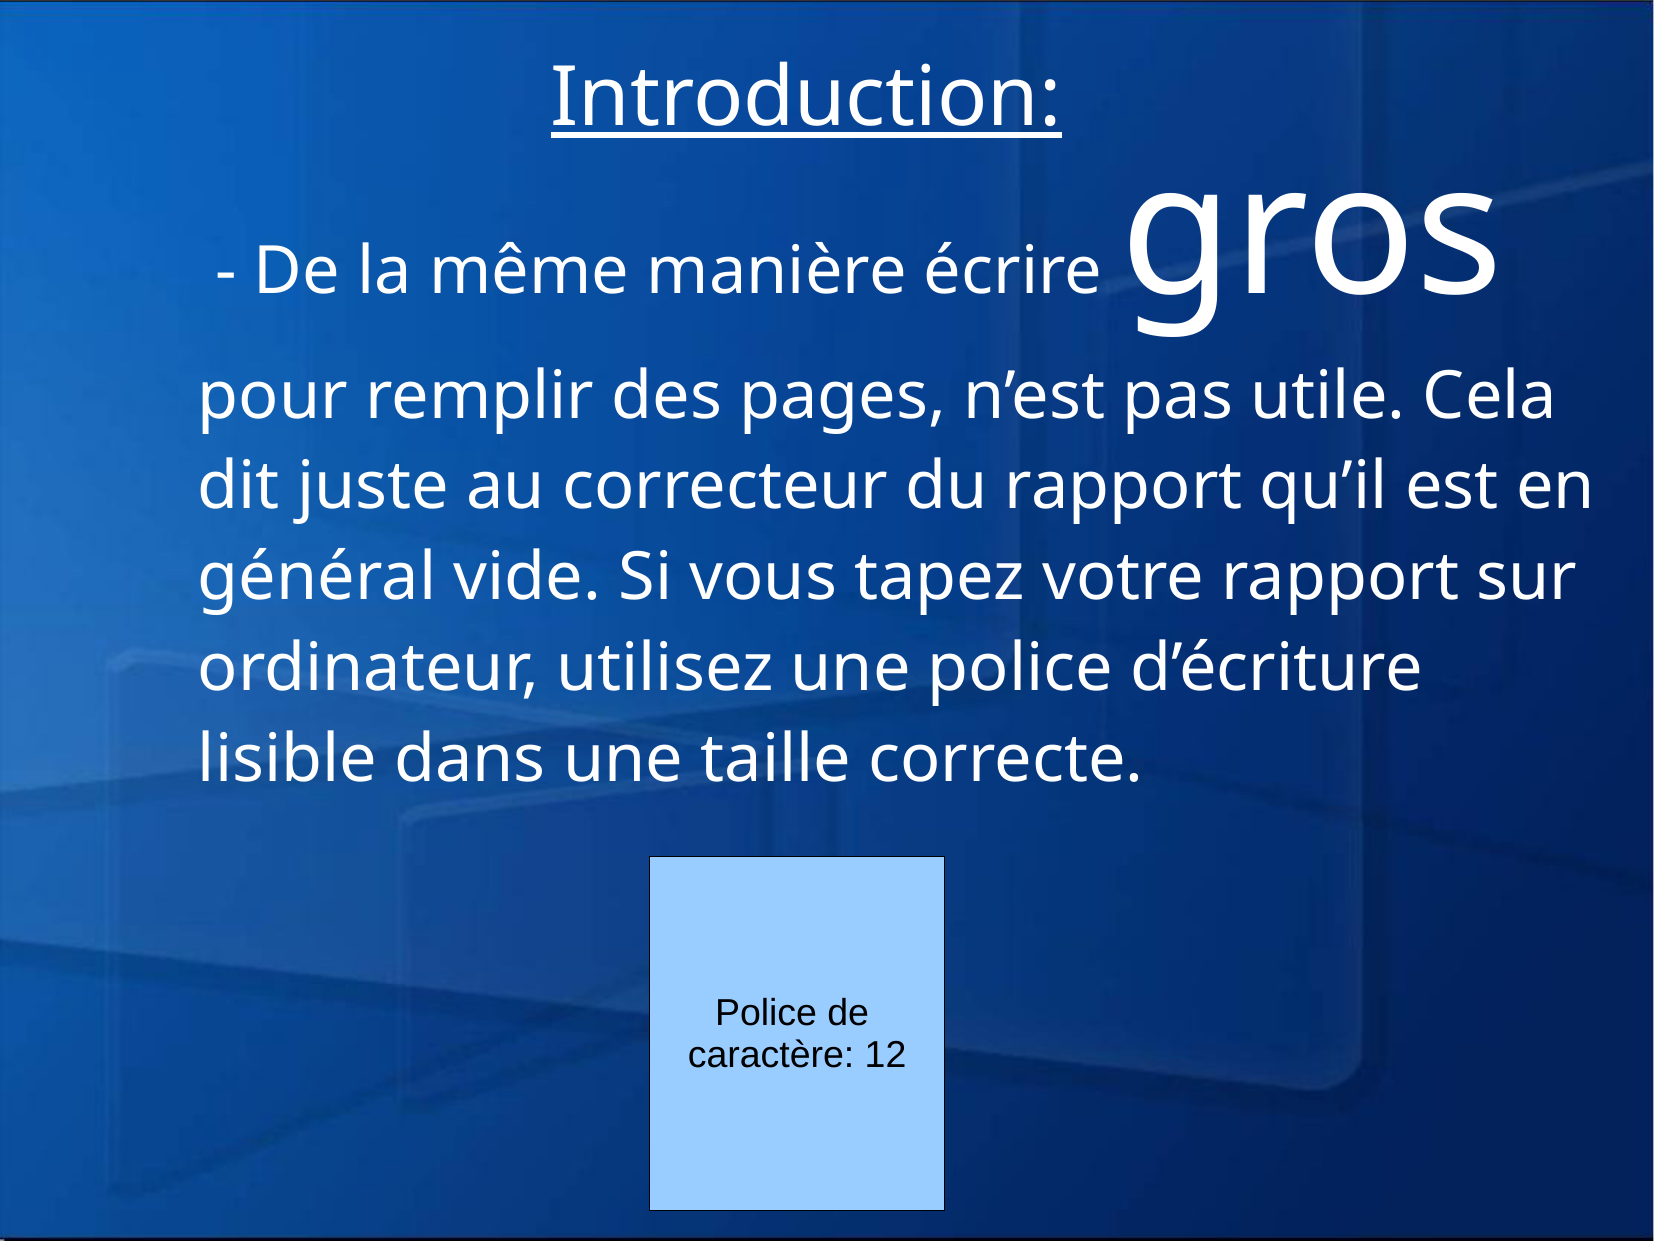

Introduction:
 - De la même manière écrire gros pour remplir des pages, n’est pas utile. Cela dit juste au correcteur du rapport qu’il est en général vide. Si vous tapez votre rapport sur ordinateur, utilisez une police d’écriture lisible dans une taille correcte.
Police de
caractère: 12